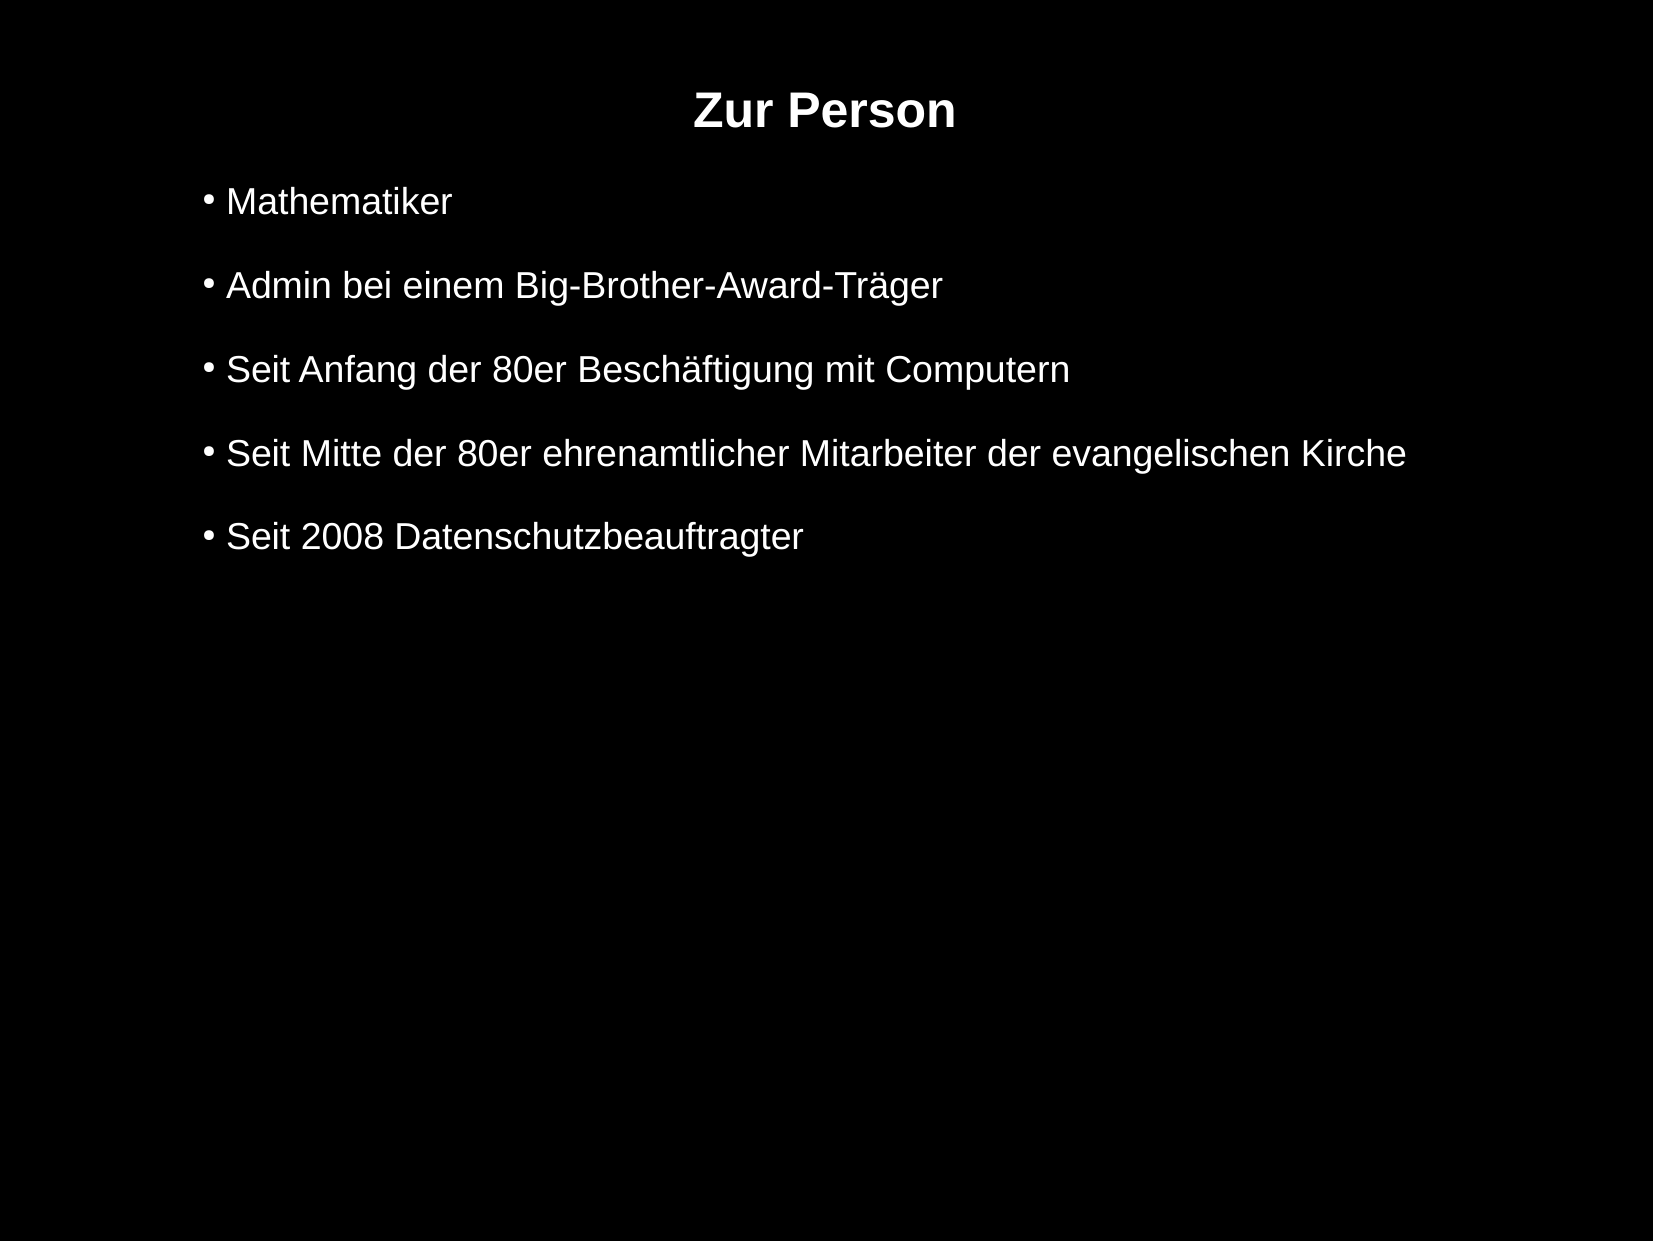

Zur Person
 Mathematiker
 Admin bei einem Big-Brother-Award-Träger
 Seit Anfang der 80er Beschäftigung mit Computern
 Seit Mitte der 80er ehrenamtlicher Mitarbeiter der evangelischen Kirche
 Seit 2008 Datenschutzbeauftragter